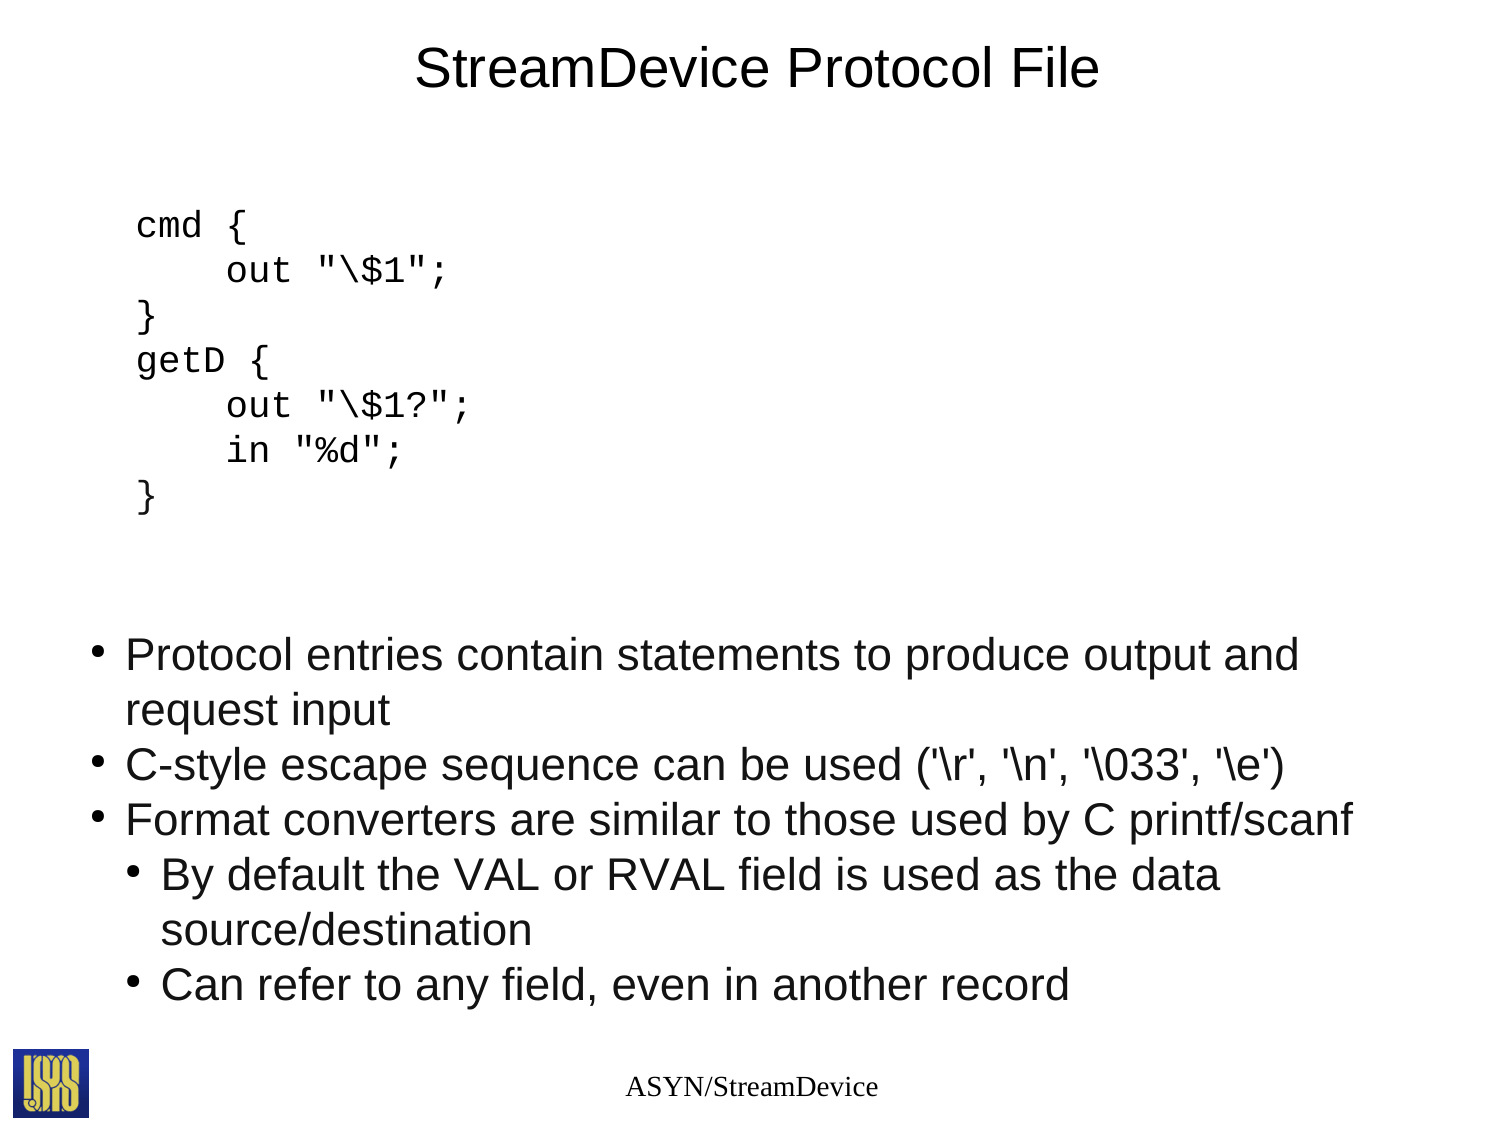

# StreamDevice Protocol File
cmd {
 out "\$1";
}
getD {
 out "\$1?";
 in "%d";
}
Protocol entries contain statements to produce output and request input
C-style escape sequence can be used ('\r', '\n', '\033', '\e')
Format converters are similar to those used by C printf/scanf
By default the VAL or RVAL field is used as the data source/destination
Can refer to any field, even in another record